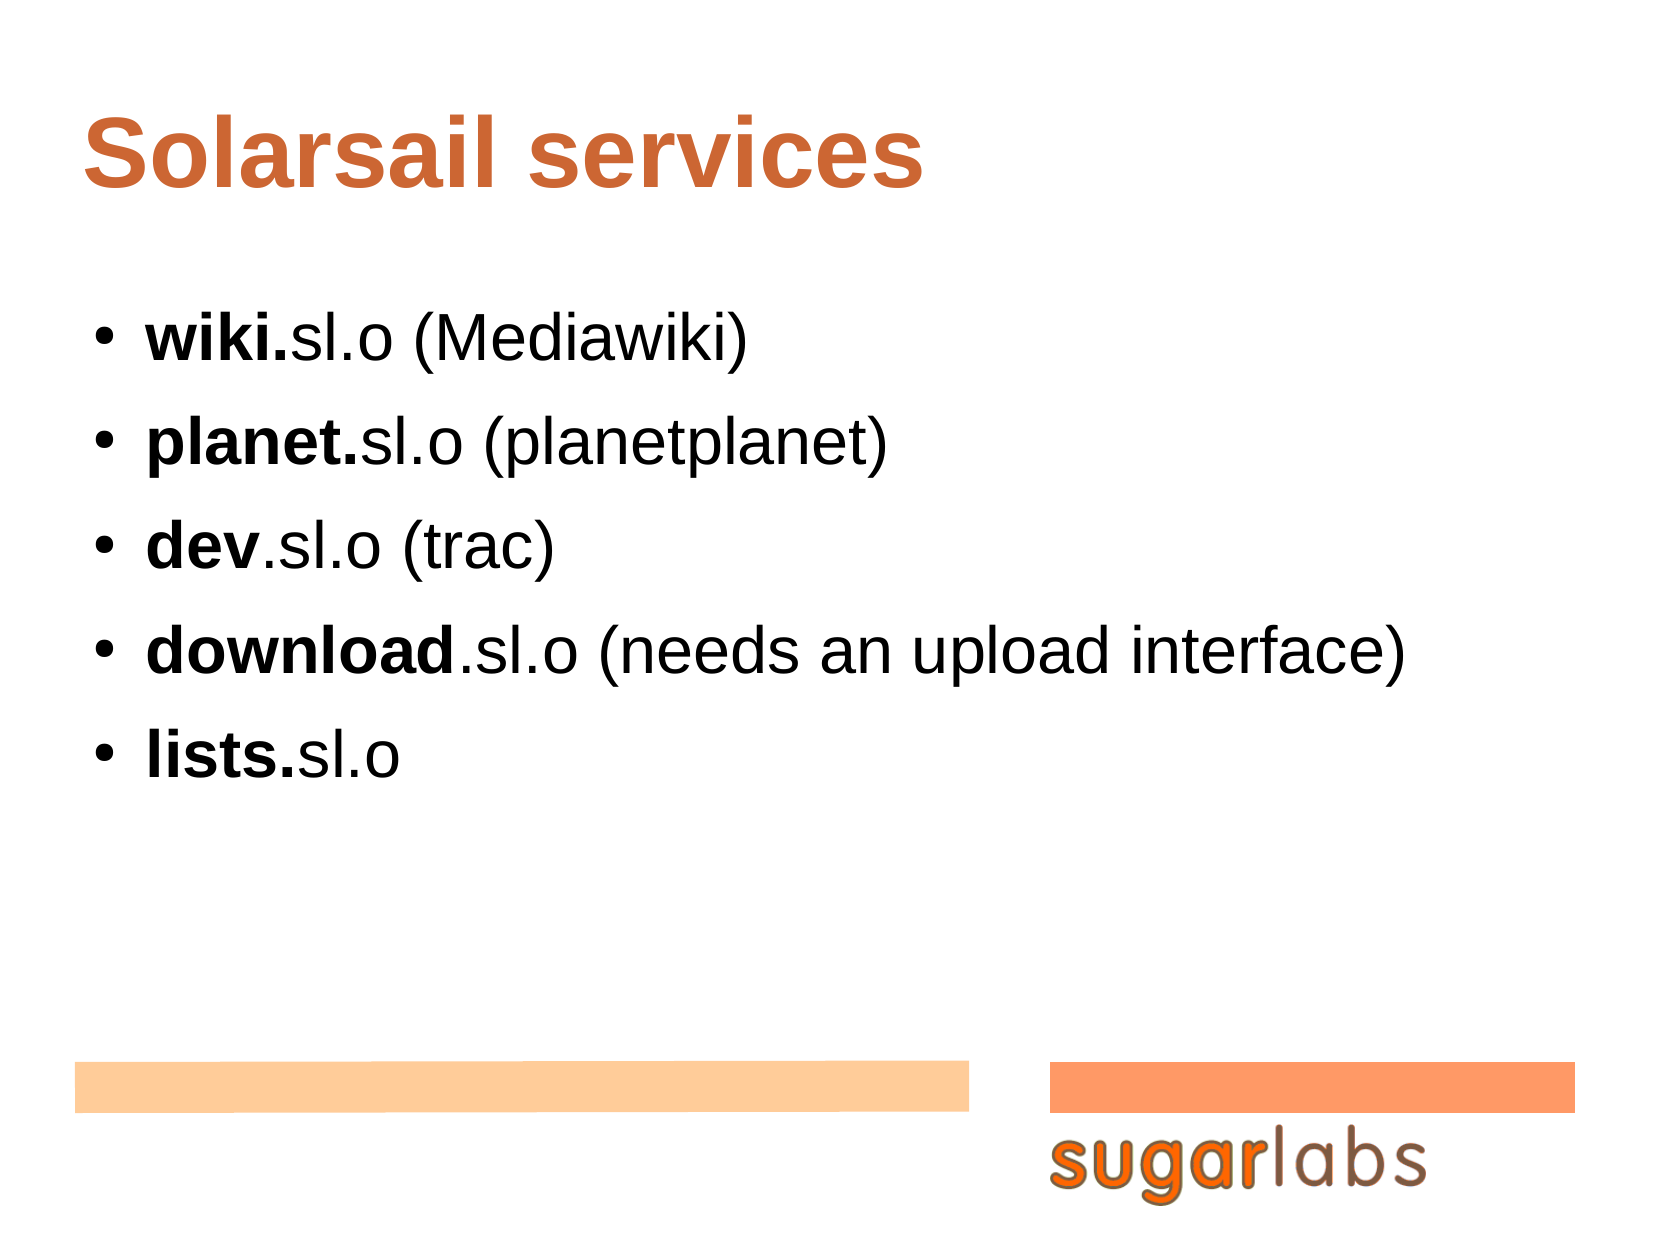

# Solarsail services
wiki.sl.o (Mediawiki)
planet.sl.o (planetplanet)
dev.sl.o (trac)
download.sl.o (needs an upload interface)
lists.sl.o